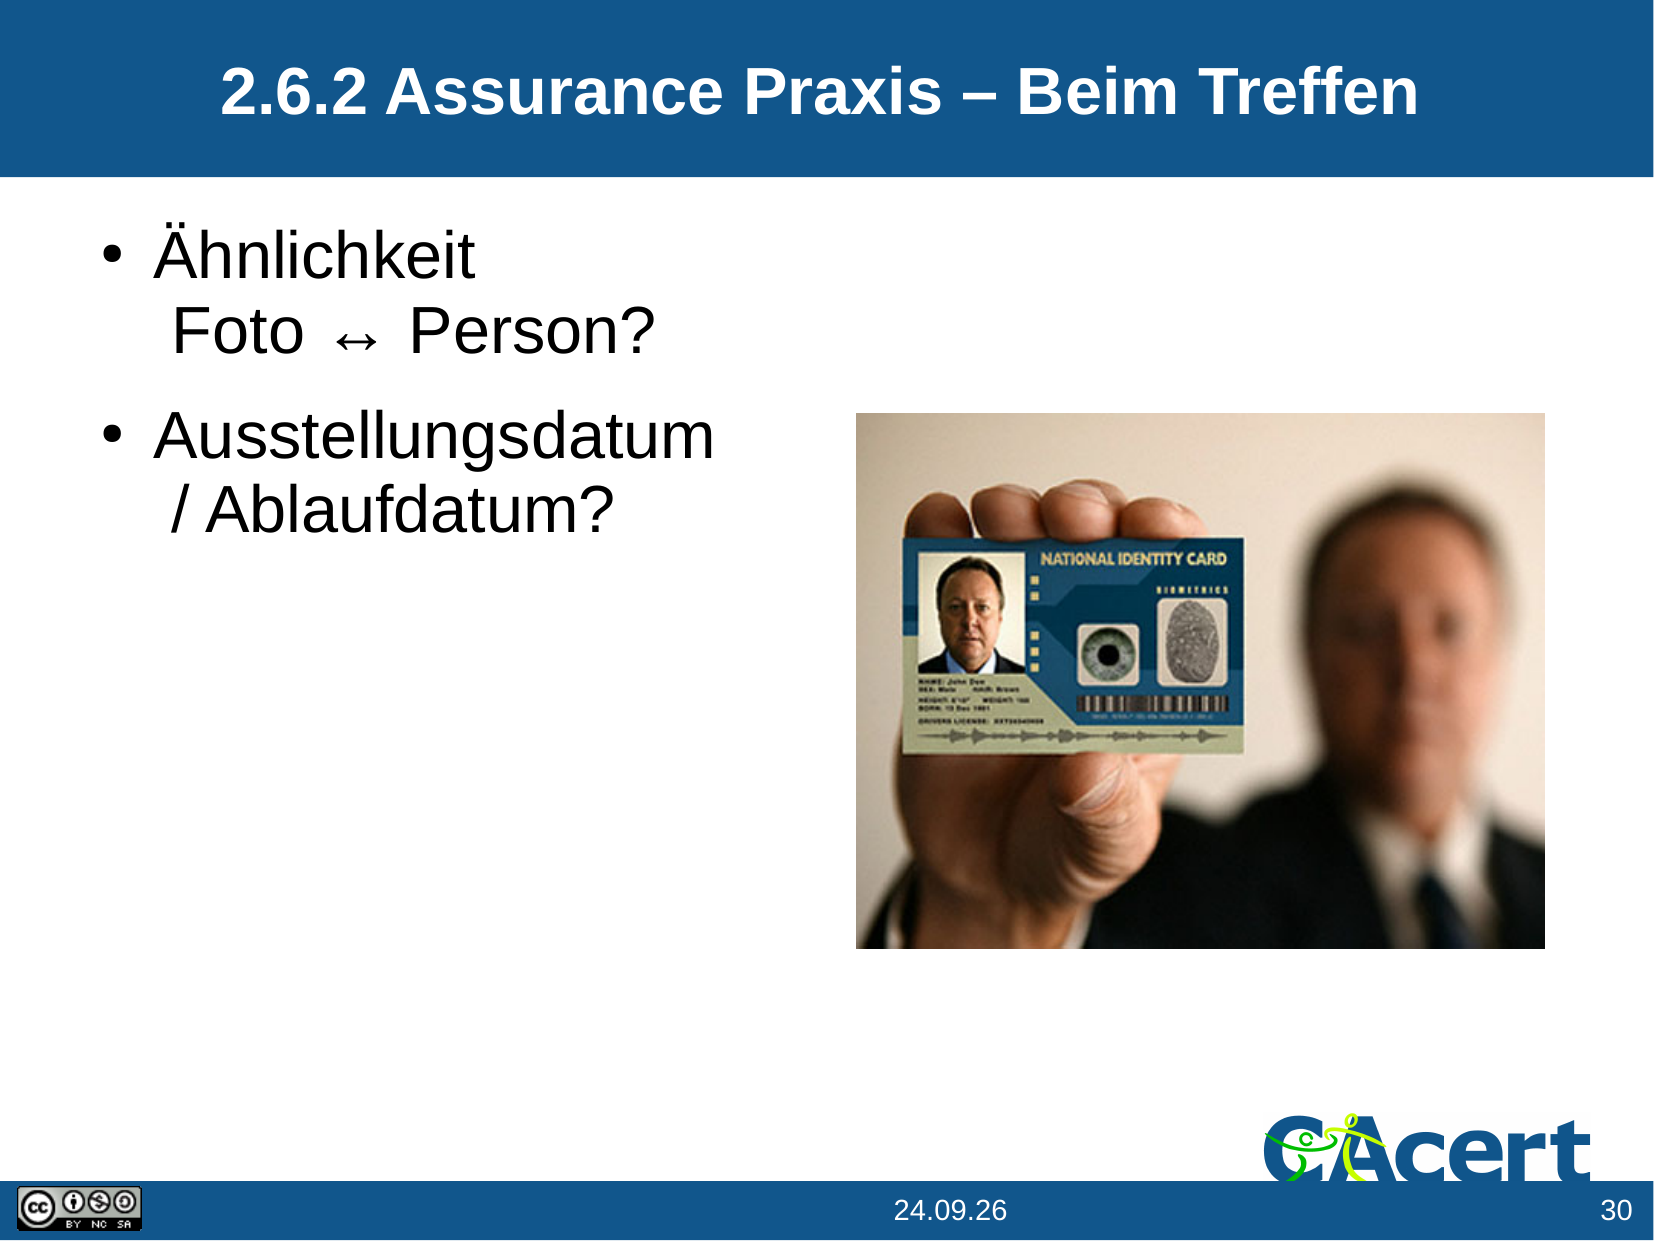

# 2.6.2 Assurance Praxis – Beim Treffen
Ähnlichkeit
 Foto ↔ Person?
Ausstellungsdatum
 / Ablaufdatum?